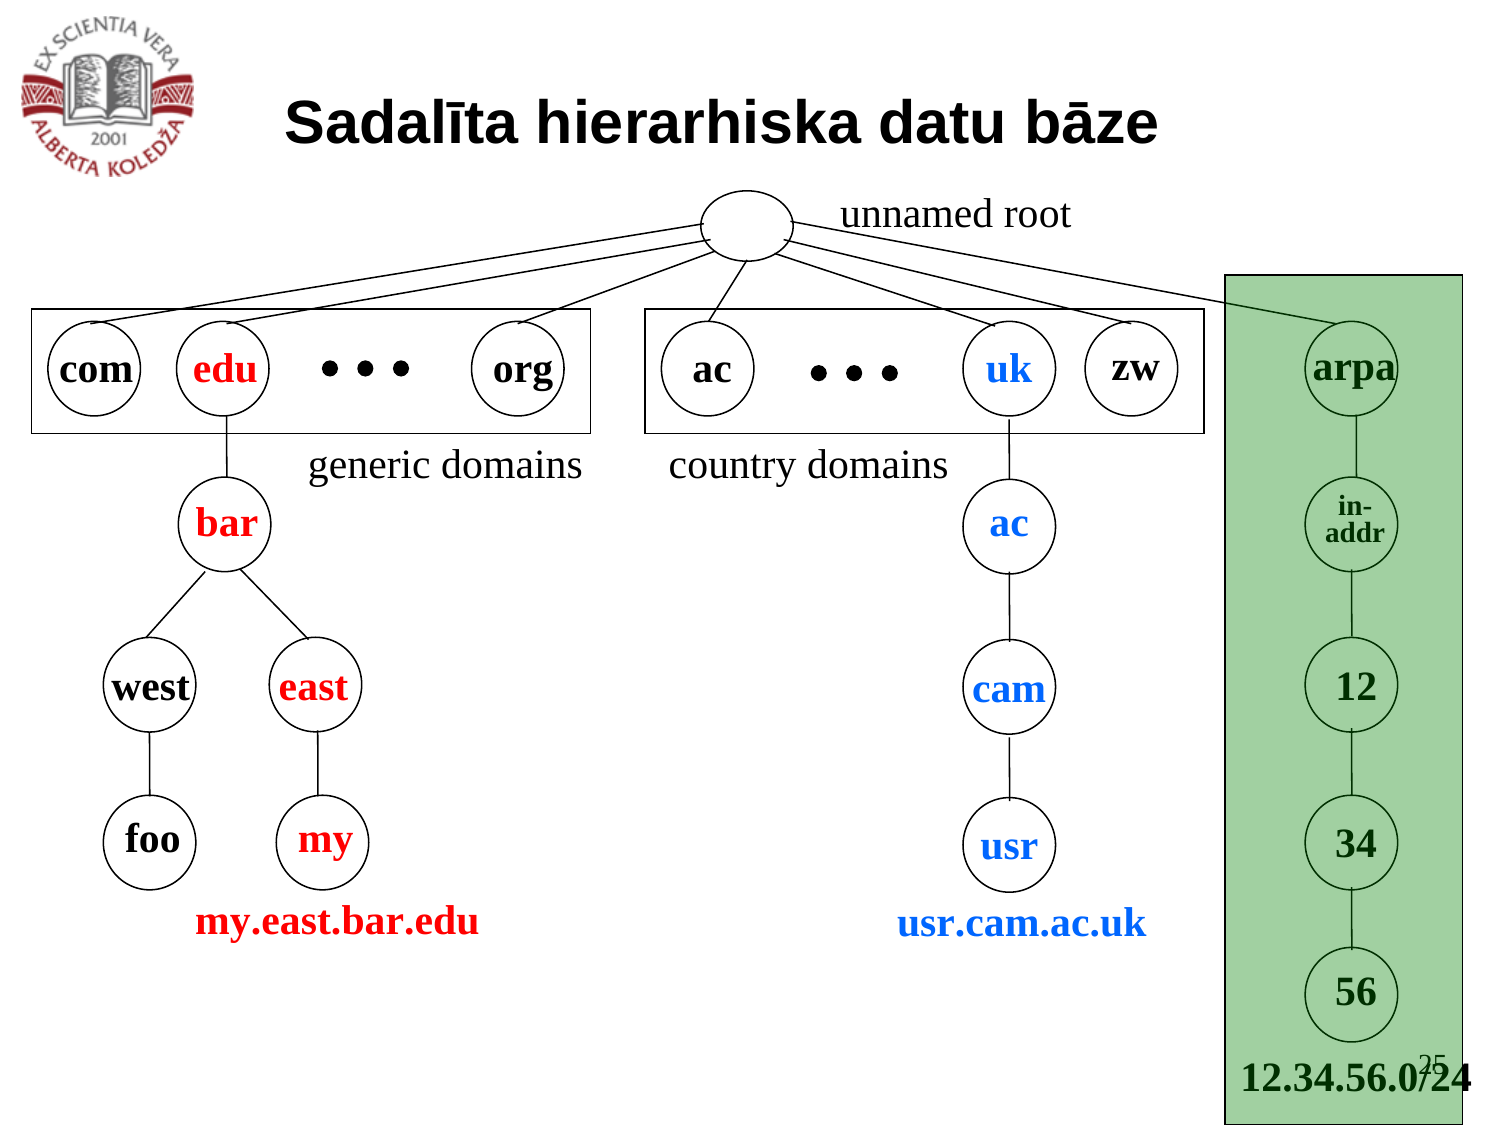

# Sadalīta hierarhiska datu bāze
unnamed root
12
34
56
12.34.56.0/24
zw
arpa
uk
com
edu
org
ac
generic domains
country domains
in-
addr
bar
ac
west
east
cam
foo
my
usr
my.east.bar.edu
usr.cam.ac.uk